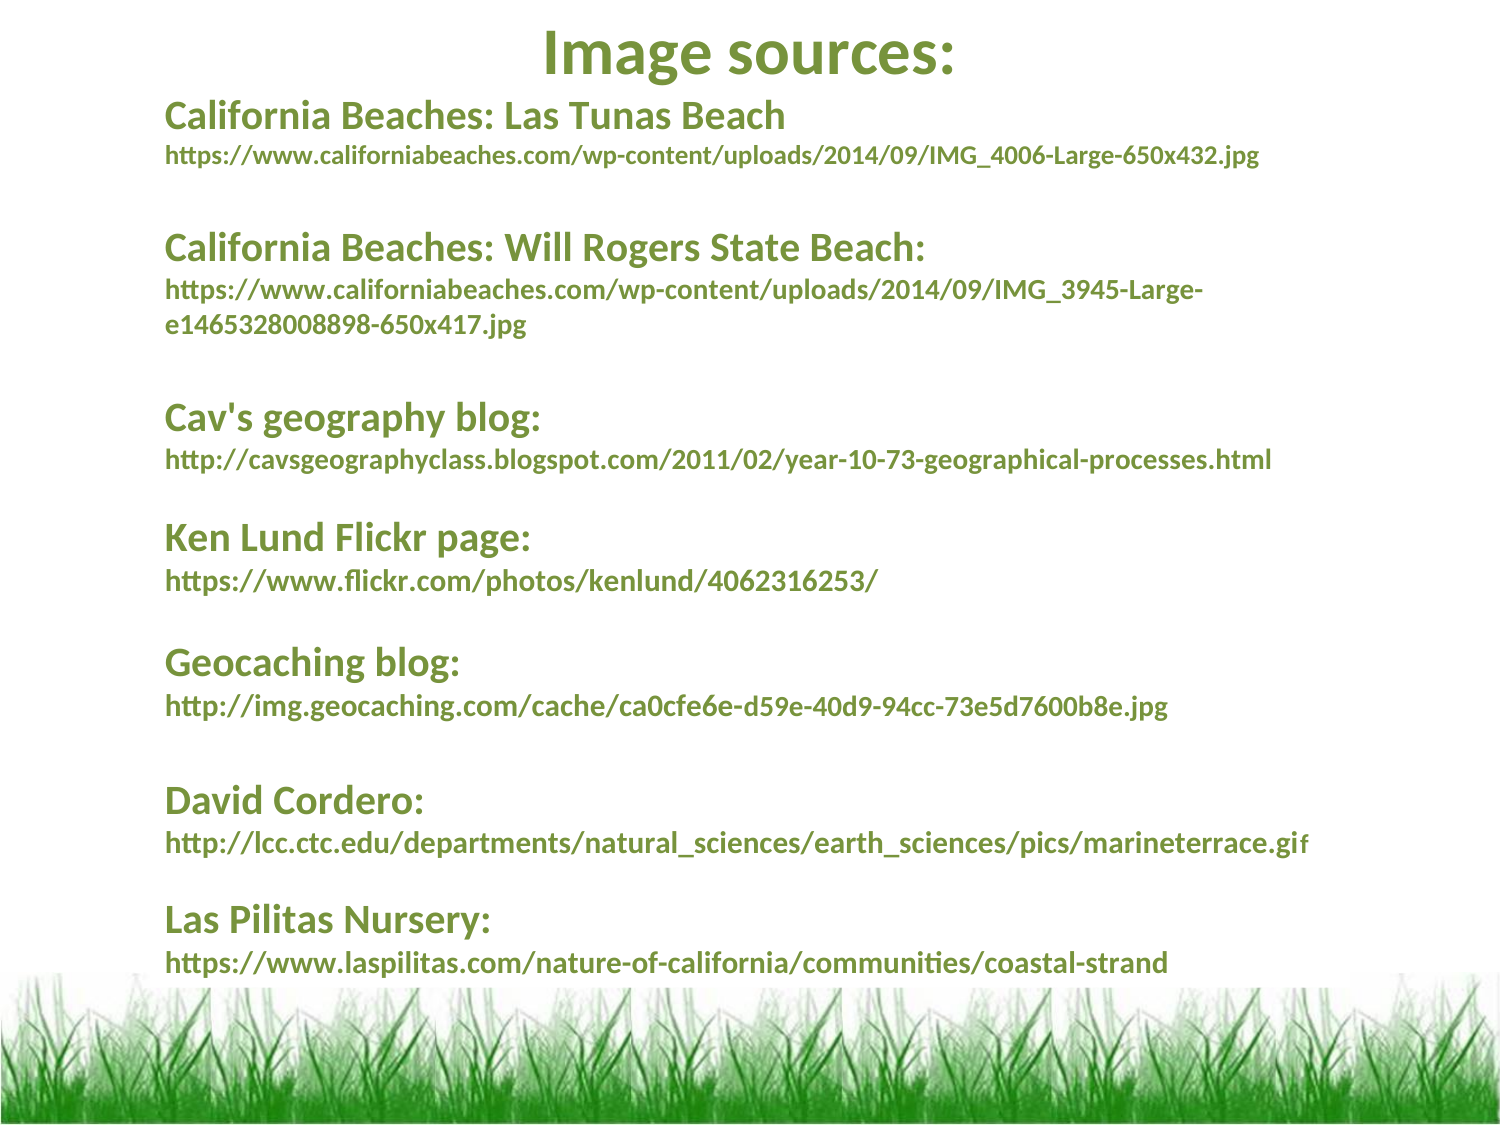

Image sources:
California Beaches: Las Tunas Beach
https://www.californiabeaches.com/wp-content/uploads/2014/09/IMG_4006-Large-650x432.jpg
California Beaches: Will Rogers State Beach:
https://www.californiabeaches.com/wp-content/uploads/2014/09/IMG_3945-Large-e1465328008898-650x417.jpg
Cav's geography blog:
http://cavsgeographyclass.blogspot.com/2011/02/year-10-73-geographical-processes.html
Ken Lund Flickr page:
https://www.flickr.com/photos/kenlund/4062316253/
Geocaching blog:
http://img.geocaching.com/cache/ca0cfe6e-d59e-40d9-94cc-73e5d7600b8e.jpg
David Cordero:
http://lcc.ctc.edu/departments/natural_sciences/earth_sciences/pics/marineterrace.gif
Las Pilitas Nursery:
https://www.laspilitas.com/nature-of-california/communities/coastal-strand